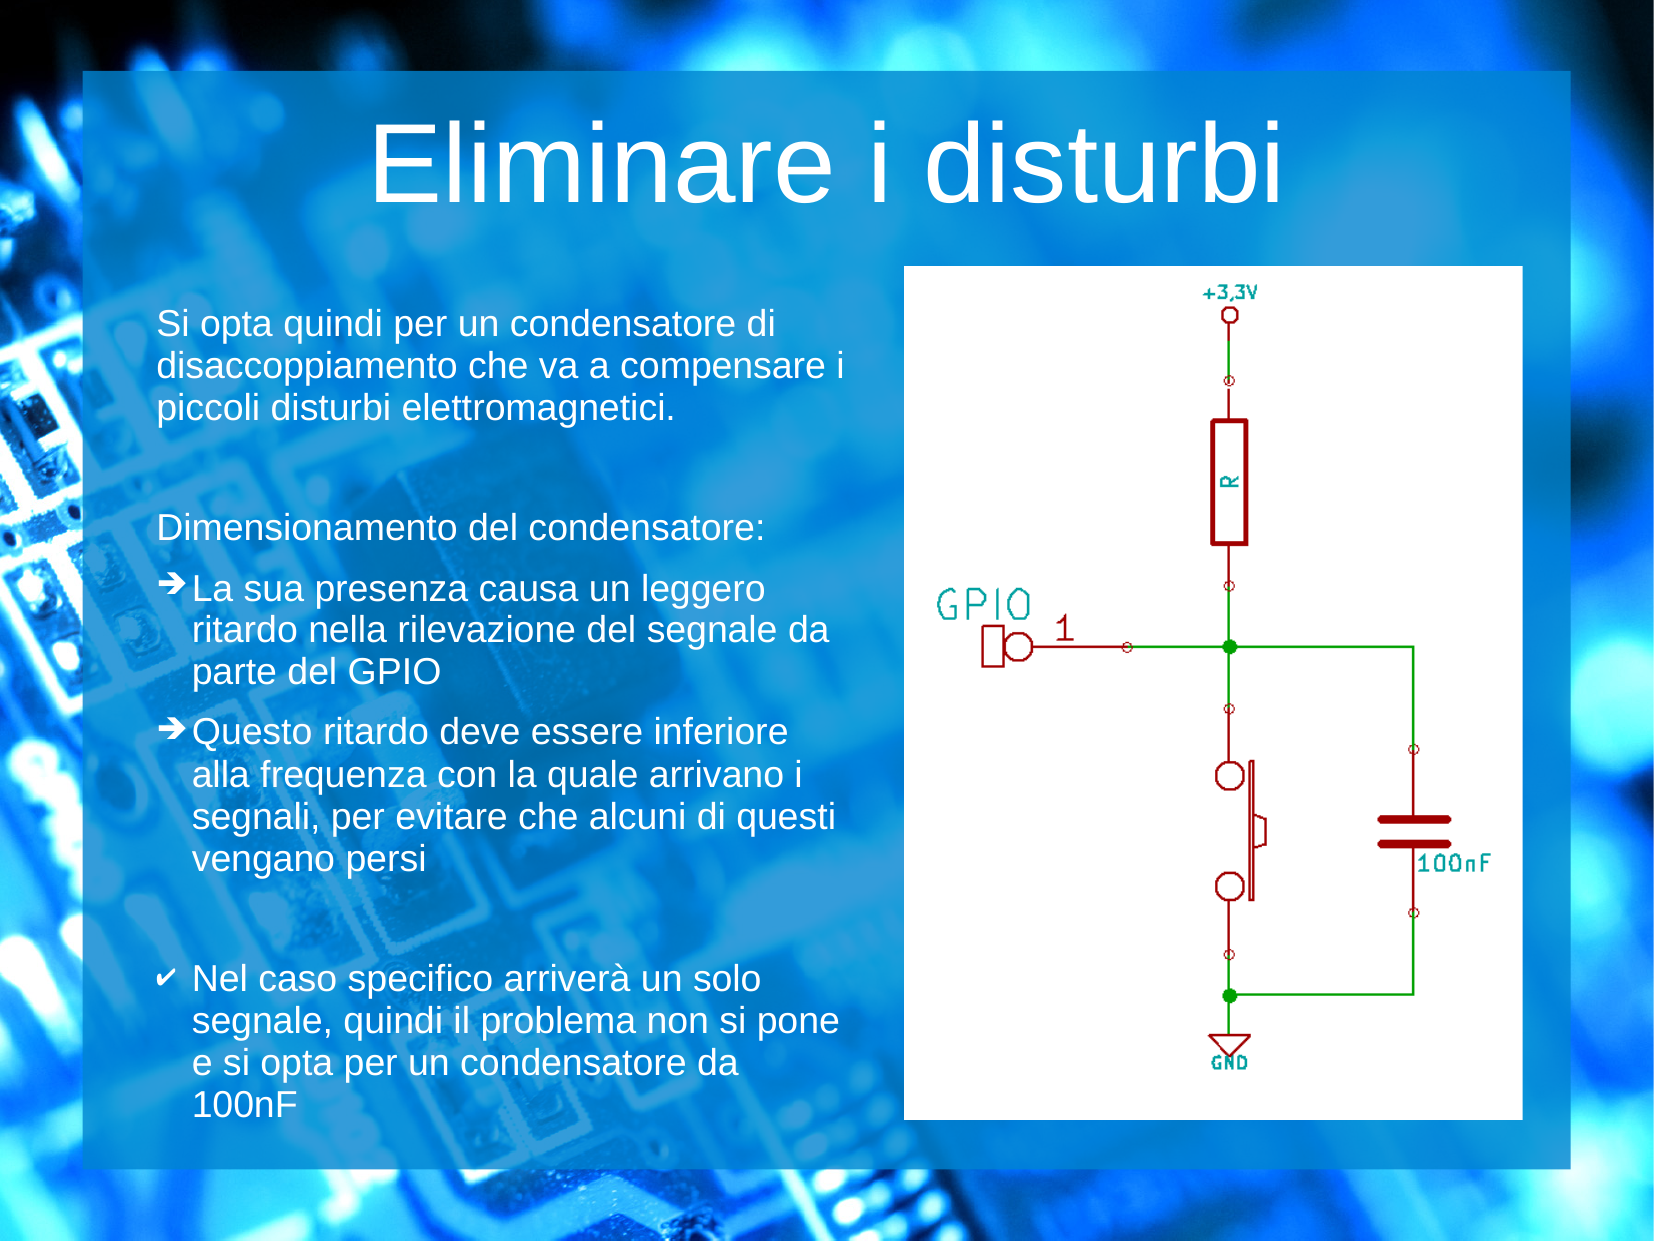

# Eliminare i disturbi
Si opta quindi per un condensatore di disaccoppiamento che va a compensare i piccoli disturbi elettromagnetici.
Dimensionamento del condensatore:
La sua presenza causa un leggero ritardo nella rilevazione del segnale da parte del GPIO
Questo ritardo deve essere inferiore alla frequenza con la quale arrivano i segnali, per evitare che alcuni di questi vengano persi
Nel caso specifico arriverà un solo segnale, quindi il problema non si pone e si opta per un condensatore da 100nF